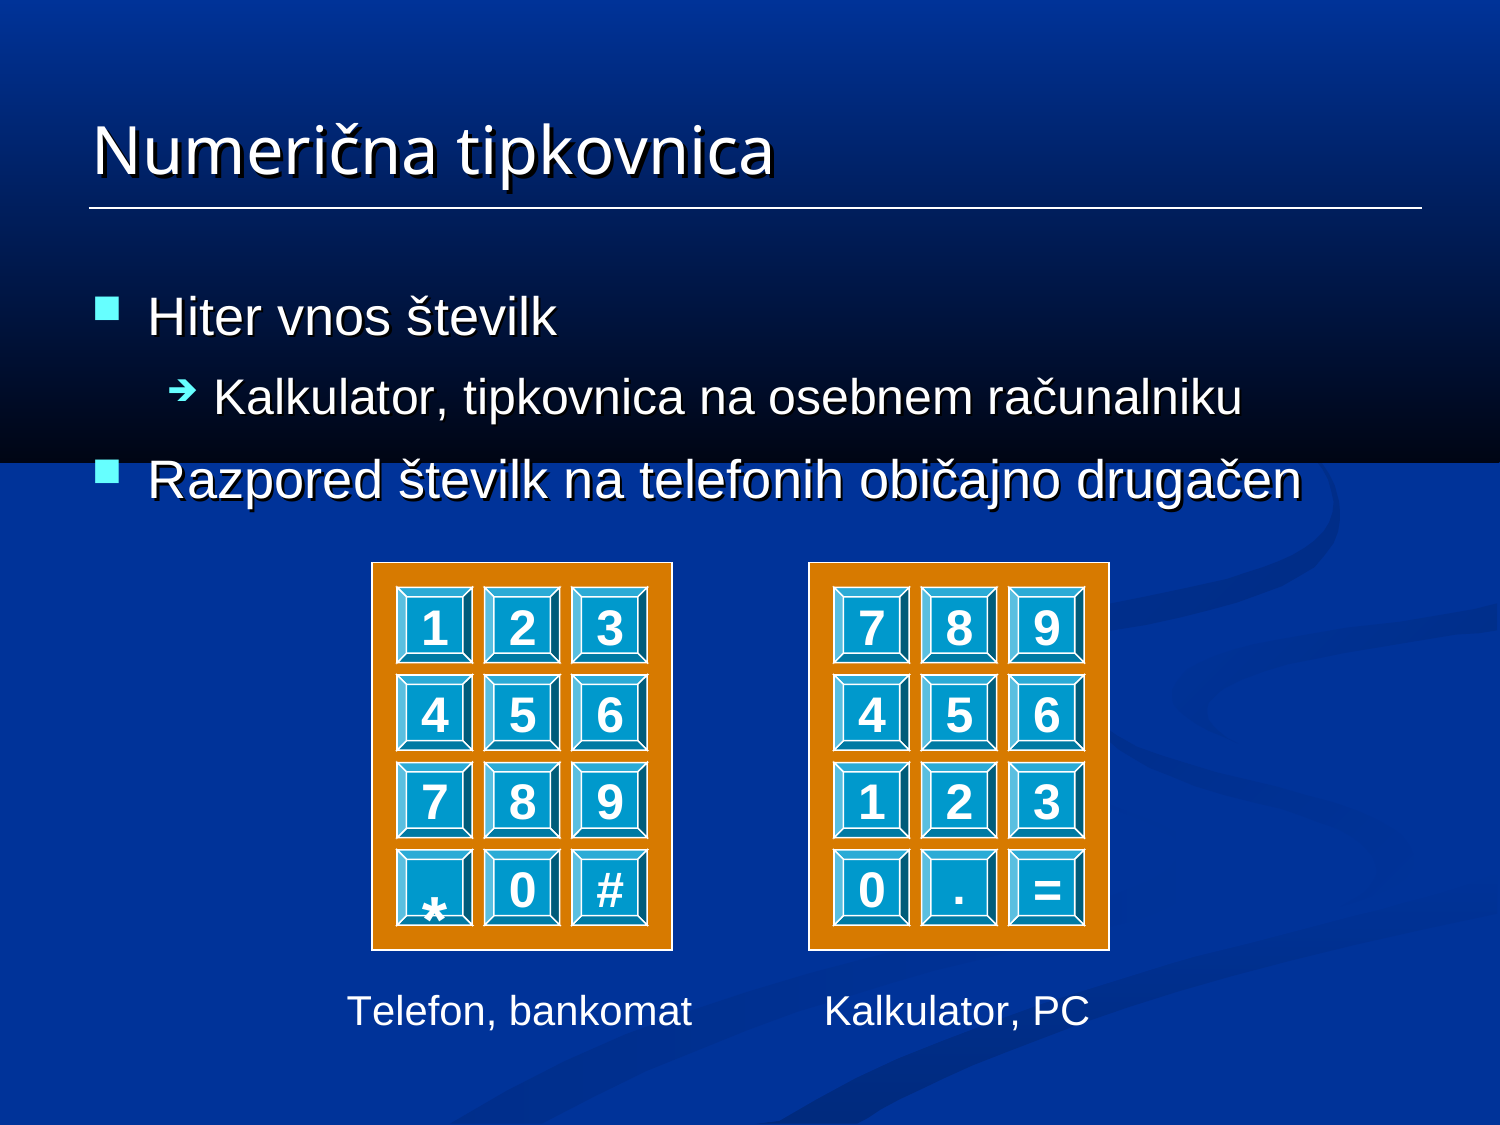

Numerična tipkovnica
# Hiter vnos številk
Kalkulator, tipkovnica na osebnem računalniku
Razpored številk na telefonih običajno drugačen
1
2
3
4
5
6
7
8
9
*
0
#
7
8
9
4
5
6
1
2
3
0
.
=
Telefon, bankomat
Kalkulator, PC